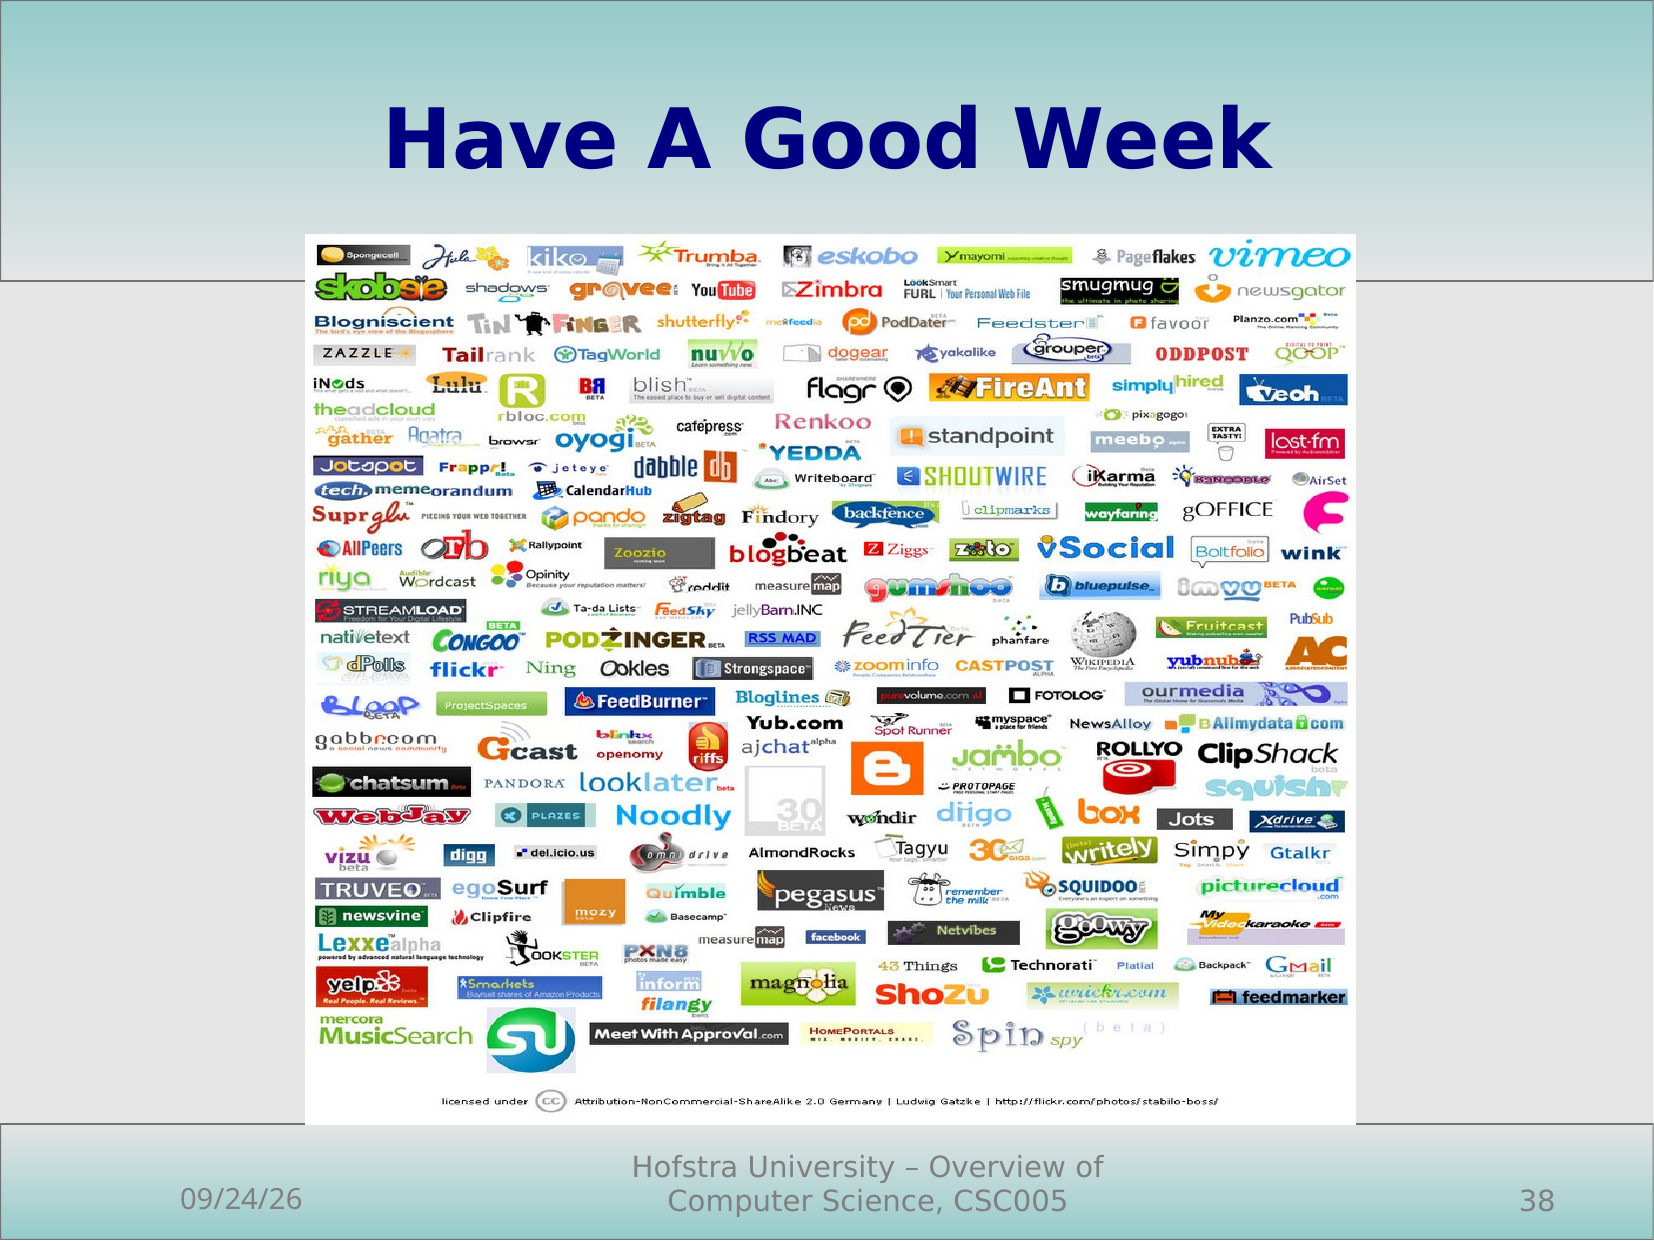

# Have A Good Week
McGraw-Hill Proprietary & Confidential
38